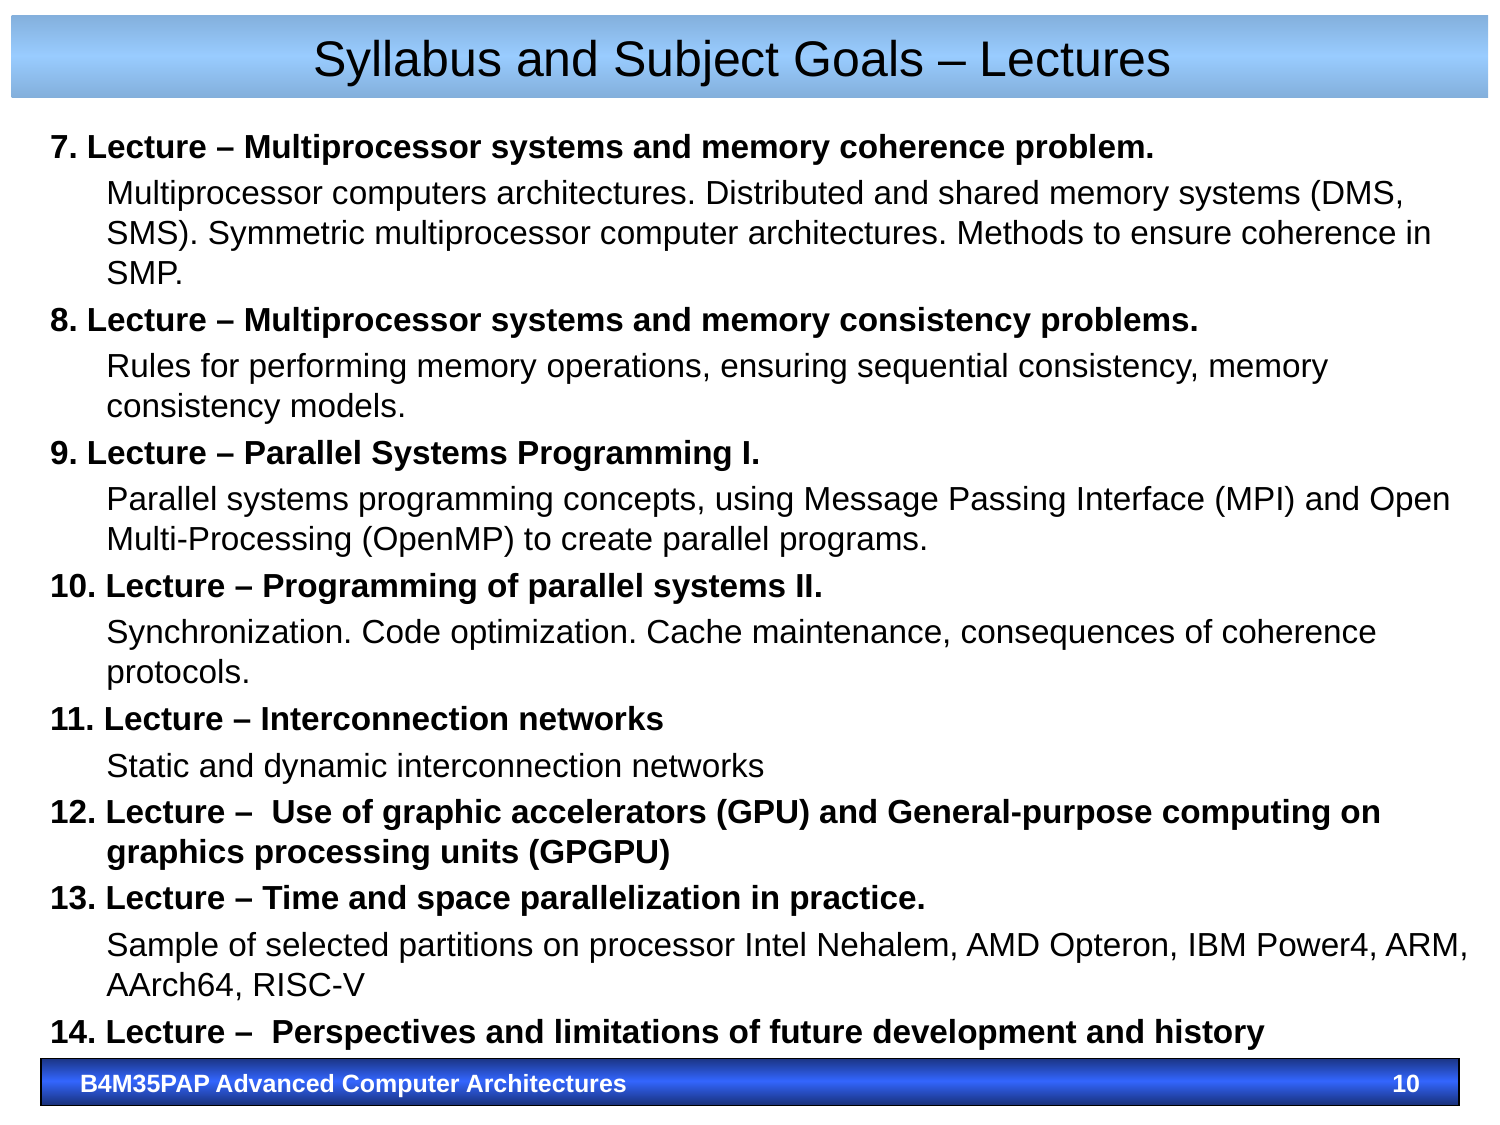

# Syllabus and Subject Goals – Lectures
7. Lecture – Multiprocessor systems and memory coherence problem.
	Multiprocessor computers architectures. Distributed and shared memory systems (DMS, SMS). Symmetric multiprocessor computer architectures. Methods to ensure coherence in SMP.
8. Lecture – Multiprocessor systems and memory consistency problems.
	Rules for performing memory operations, ensuring sequential consistency, memory consistency models.
9. Lecture – Parallel Systems Programming I.
	Parallel systems programming concepts, using Message Passing Interface (MPI) and Open Multi-Processing (OpenMP) to create parallel programs.
10. Lecture – Programming of parallel systems II.
	Synchronization. Code optimization. Cache maintenance, consequences of coherence protocols.
11. Lecture – Interconnection networks
	Static and dynamic interconnection networks
12. Lecture – Use of graphic accelerators (GPU) and General-purpose computing on graphics processing units (GPGPU)
13. Lecture – Time and space parallelization in practice.
	Sample of selected partitions on processor Intel Nehalem, AMD Opteron, IBM Power4, ARM, AArch64, RISC-V
14. Lecture – Perspectives and limitations of future development and history